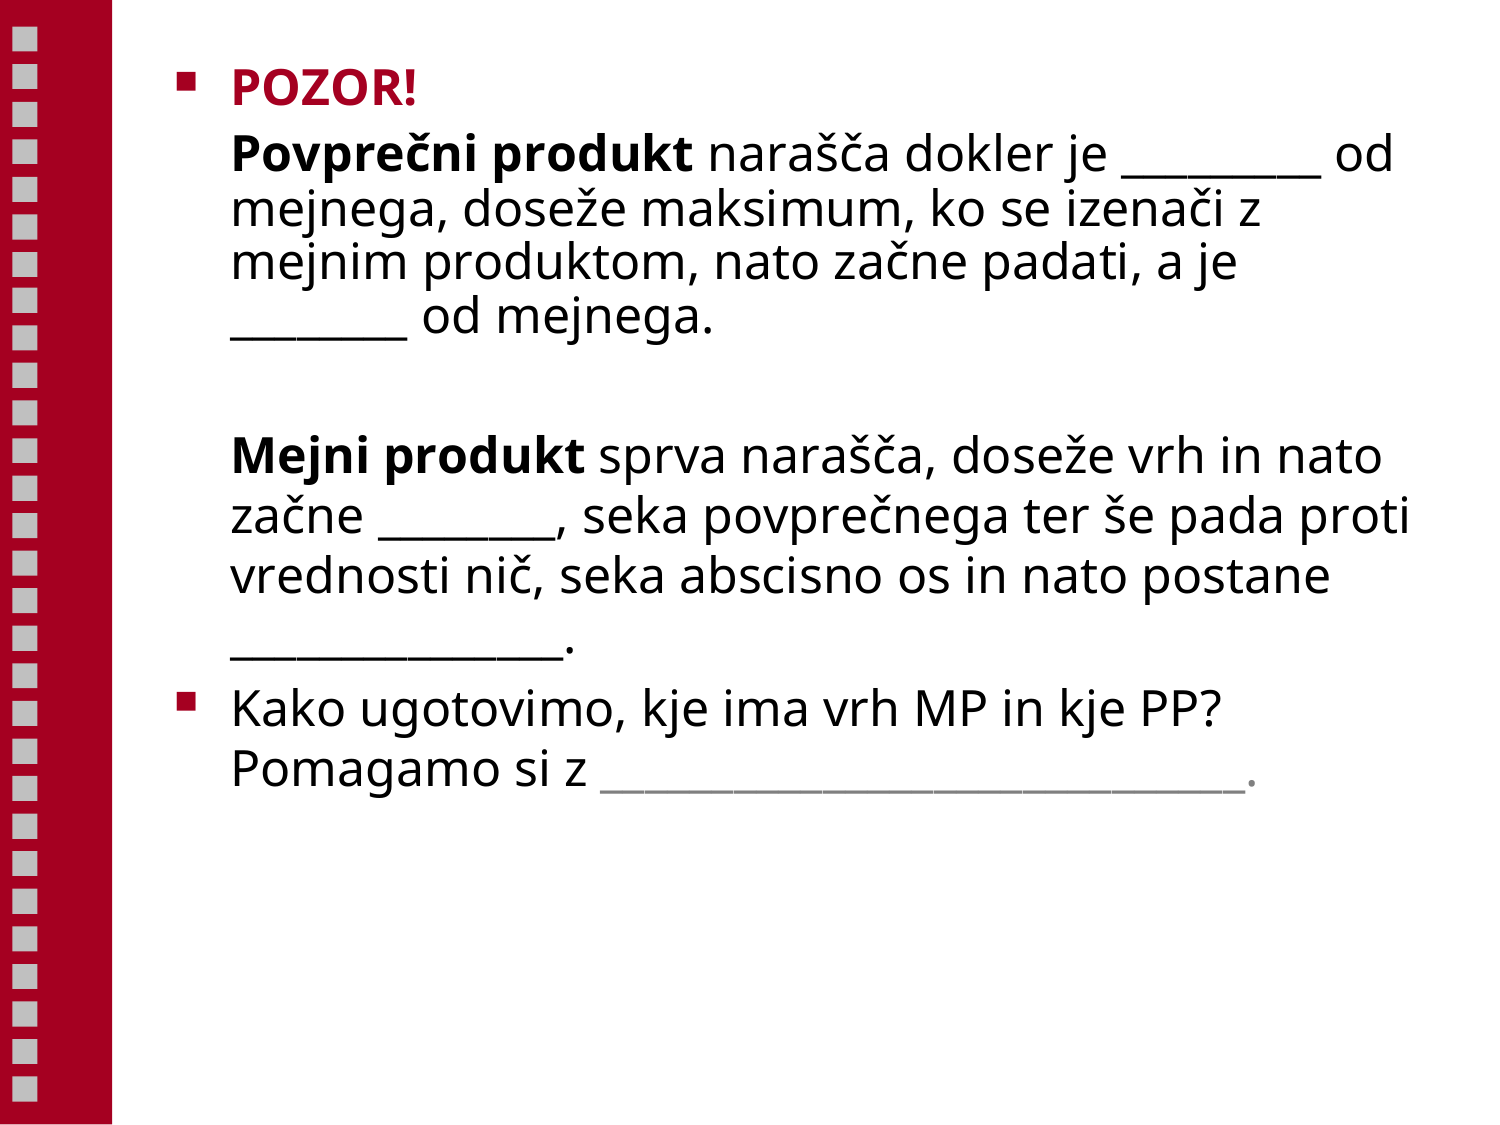

POZOR!
	Povprečni produkt narašča dokler je _________ od mejnega, doseže maksimum, ko se izenači z mejnim produktom, nato začne padati, a je ________ od mejnega.
	Mejni produkt sprva narašča, doseže vrh in nato začne ________, seka povprečnega ter še pada proti vrednosti nič, seka abscisno os in nato postane _______________.
Kako ugotovimo, kje ima vrh MP in kje PP? Pomagamo si z _____________________________.